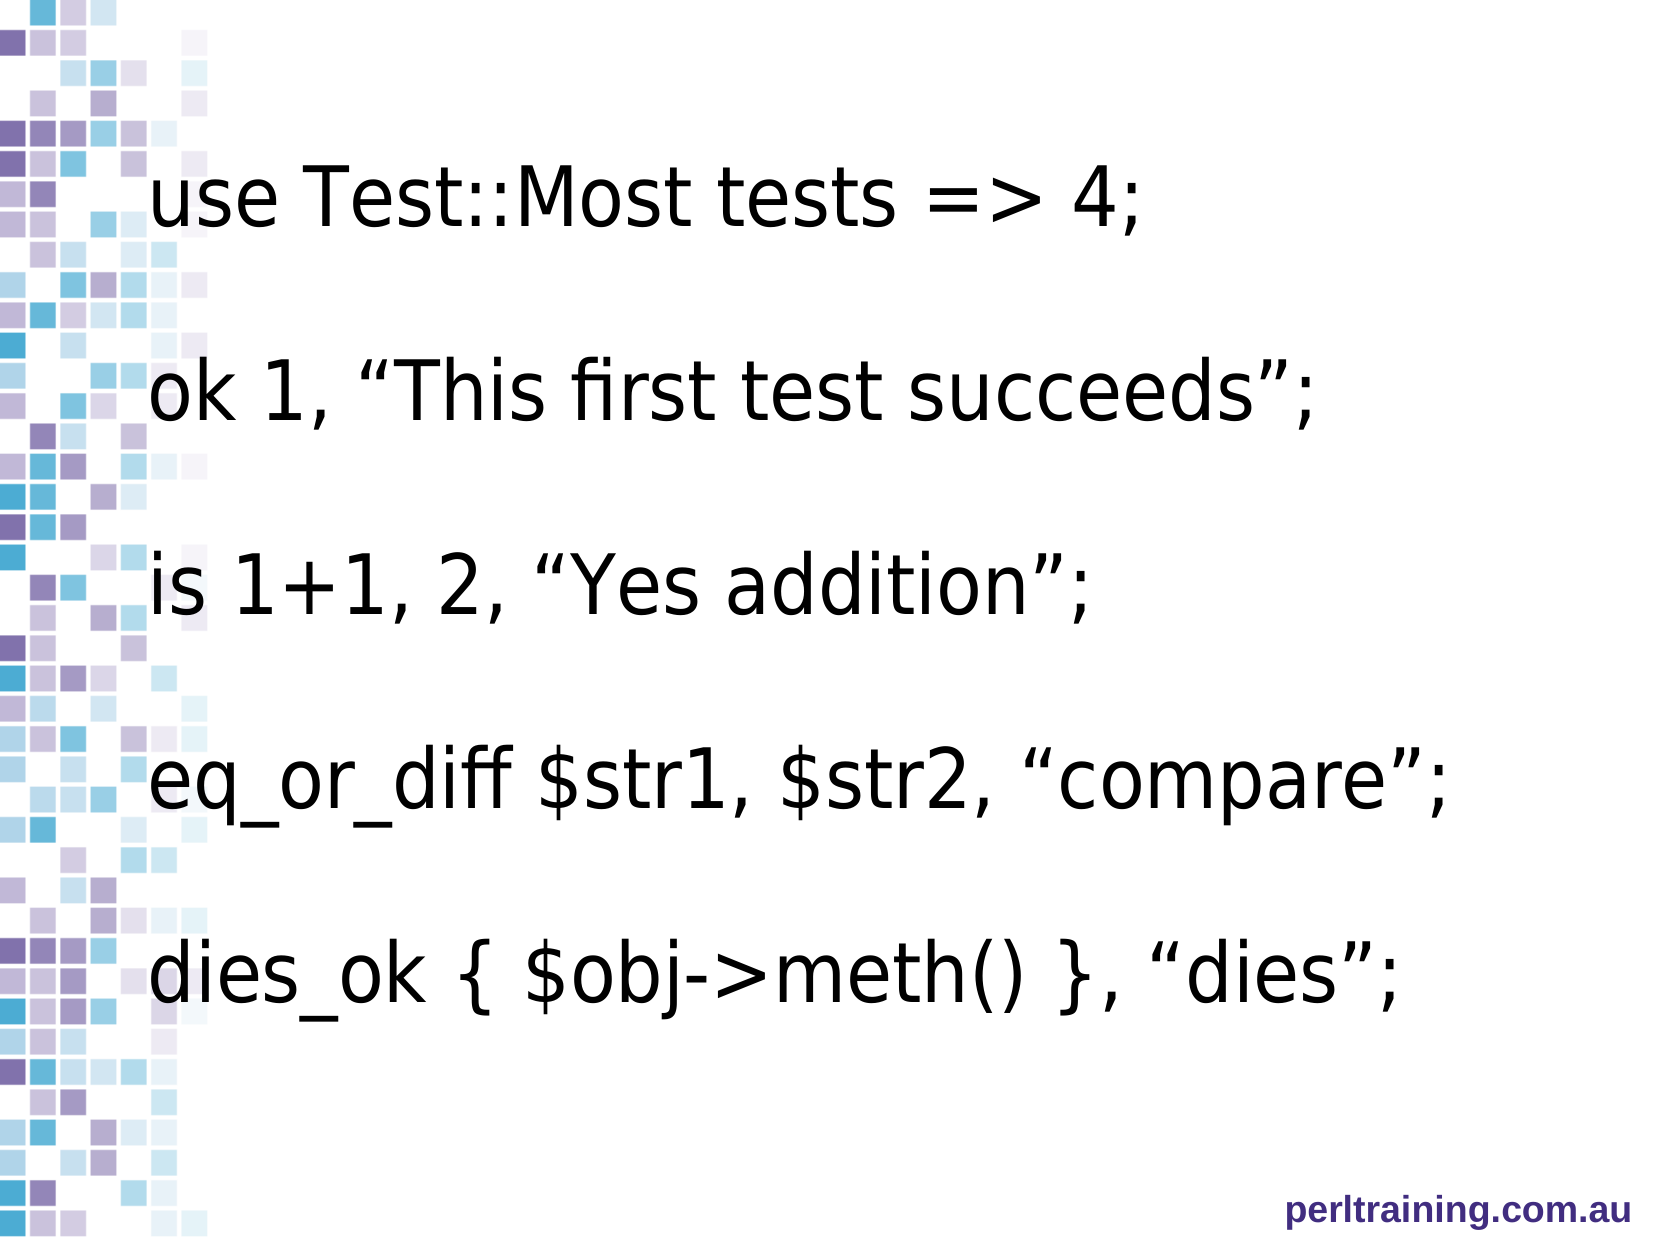

# use Test::Most tests => 4; ok 1, “This first test succeeds”; is 1+1, 2, “Yes addition”; eq_or_diff $str1, $str2, “compare”; dies_ok { $obj->meth() }, “dies”;